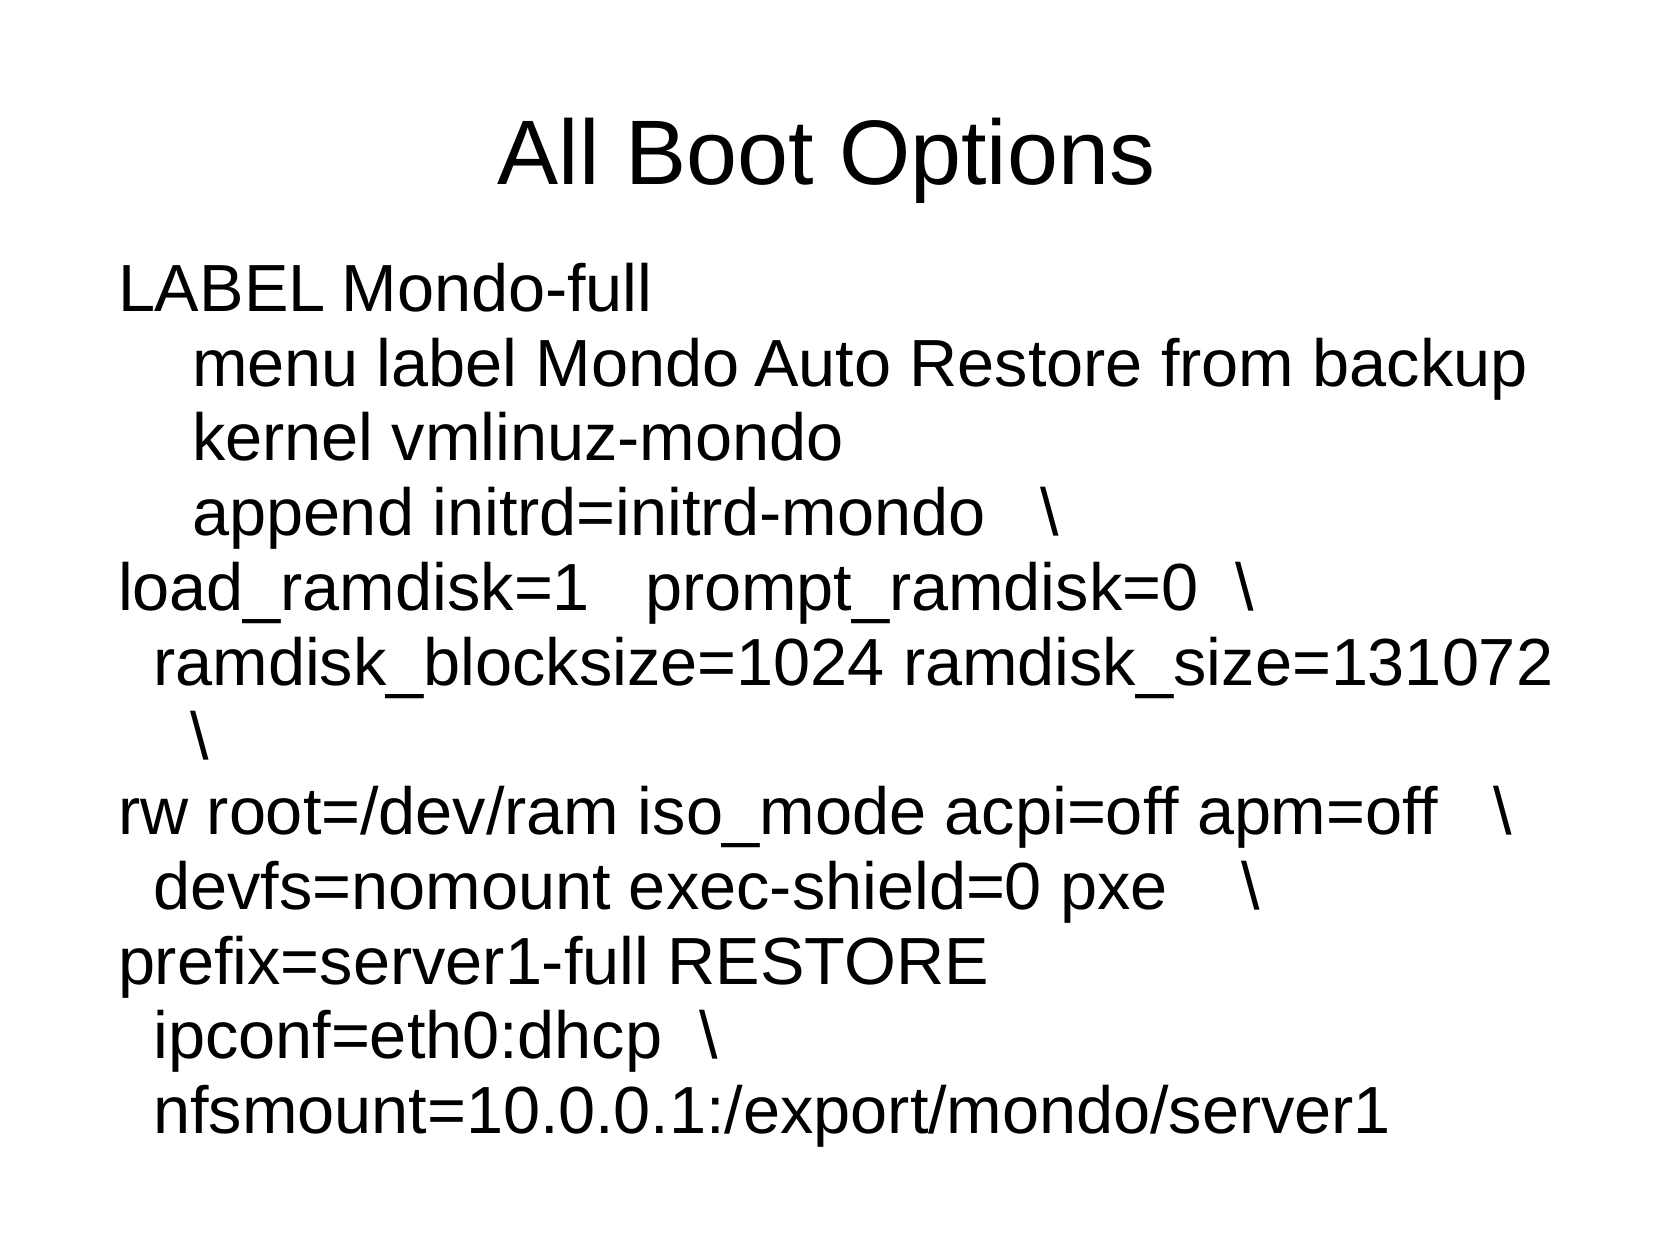

All Boot Options
# LABEL Mondo-full
 menu label Mondo Auto Restore from backup
 kernel vmlinuz-mondo
 append initrd=initrd-mondo \
load_ramdisk=1 prompt_ramdisk=0 \ ramdisk_blocksize=1024 ramdisk_size=131072 \
rw root=/dev/ram iso_mode acpi=off apm=off \ devfs=nomount exec-shield=0 pxe \
prefix=server1-full RESTORE ipconf=eth0:dhcp \ nfsmount=10.0.0.1:/export/mondo/server1